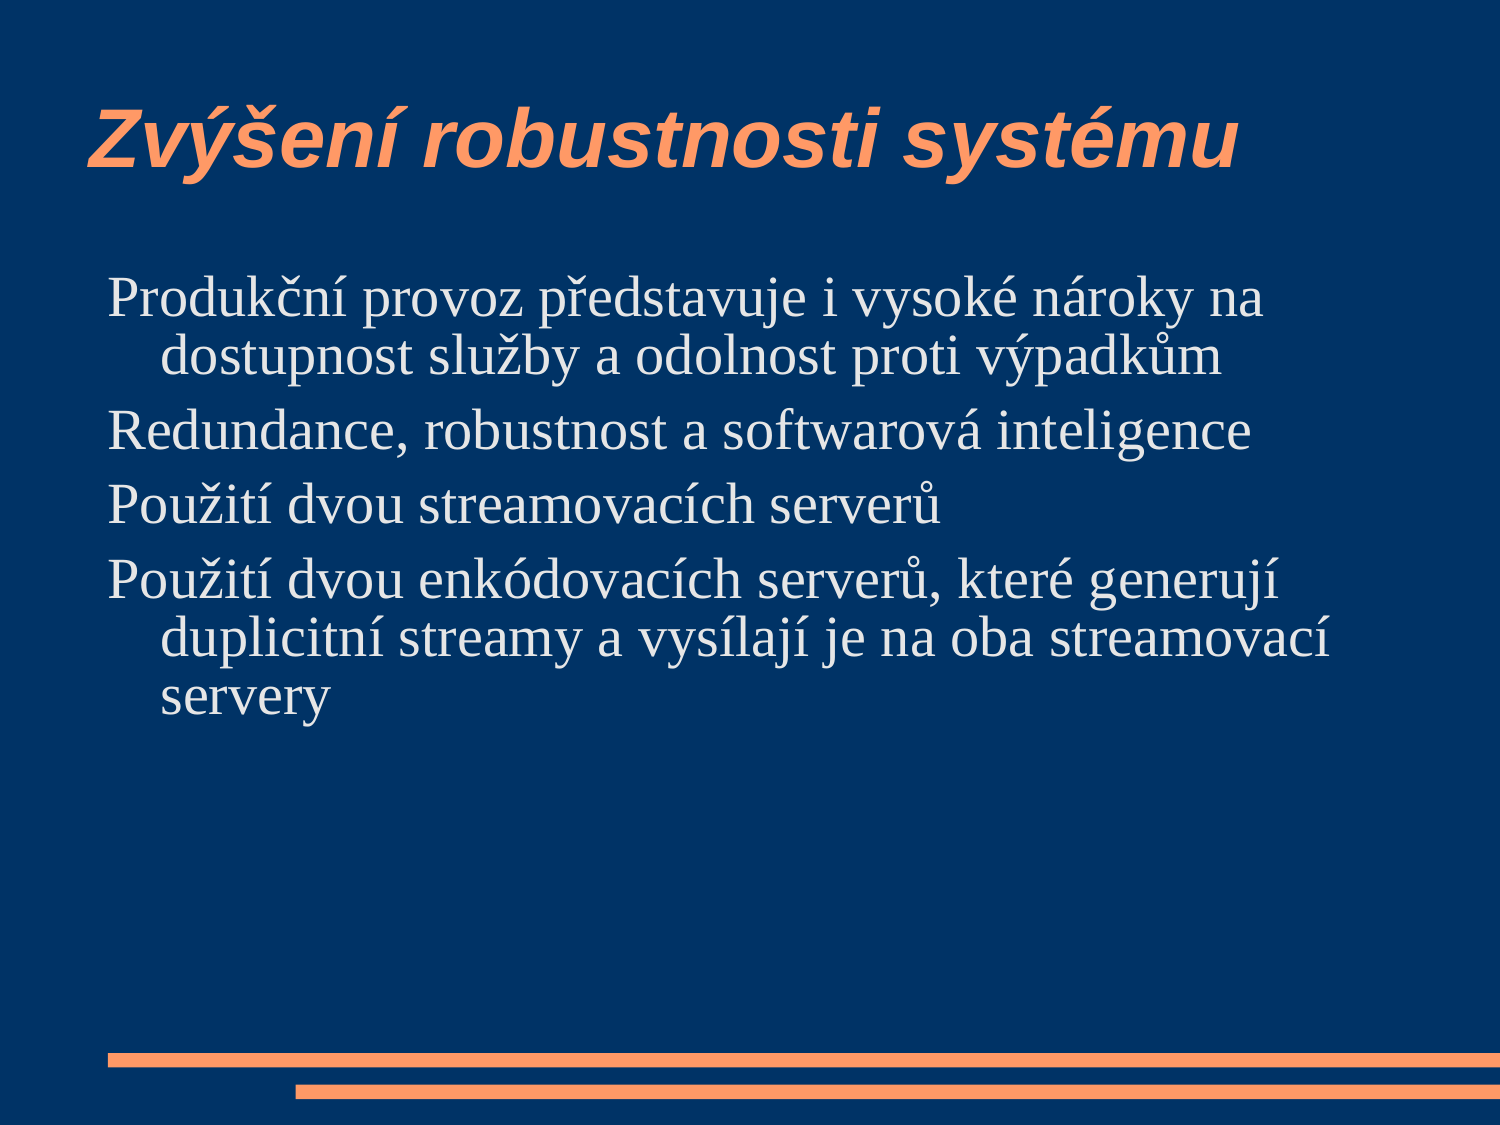

# Zvýšení robustnosti systému
Produkční provoz představuje i vysoké nároky na dostupnost služby a odolnost proti výpadkům
Redundance, robustnost a softwarová inteligence
Použití dvou streamovacích serverů
Použití dvou enkódovacích serverů, které generují duplicitní streamy a vysílají je na oba streamovací servery